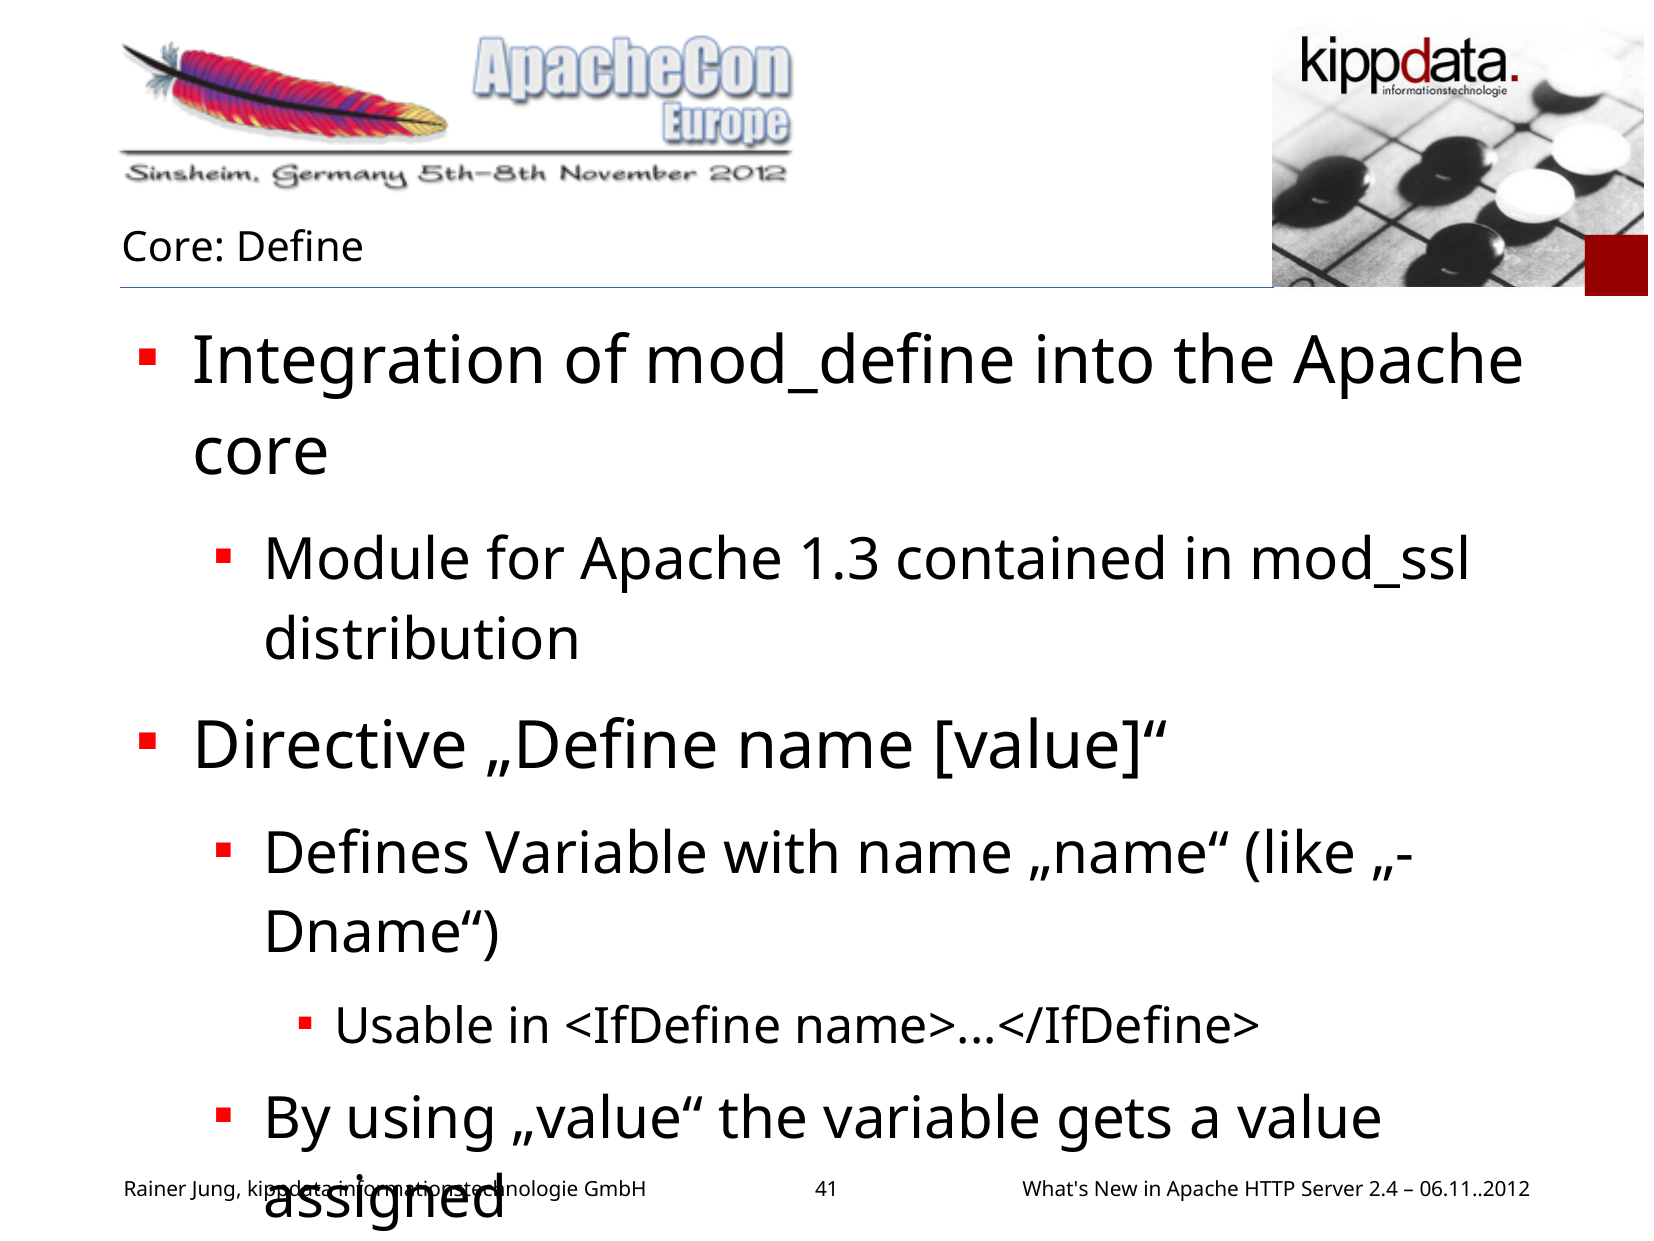

# Core: Define
Integration of mod_define into the Apache core
Module for Apache 1.3 contained in mod_ssl distribution
Directive „Define name [value]“
Defines Variable with name „name“ (like „-Dname“)
Usable in <IfDefine name>...</IfDefine>
By using „value“ the variable gets a value assigned
Can be referenced in arbitrary places in the configuration using the syntax ${name} !
Already worked in 2.0 using OS environment variables
But using „Define“ you can change the values gracefully